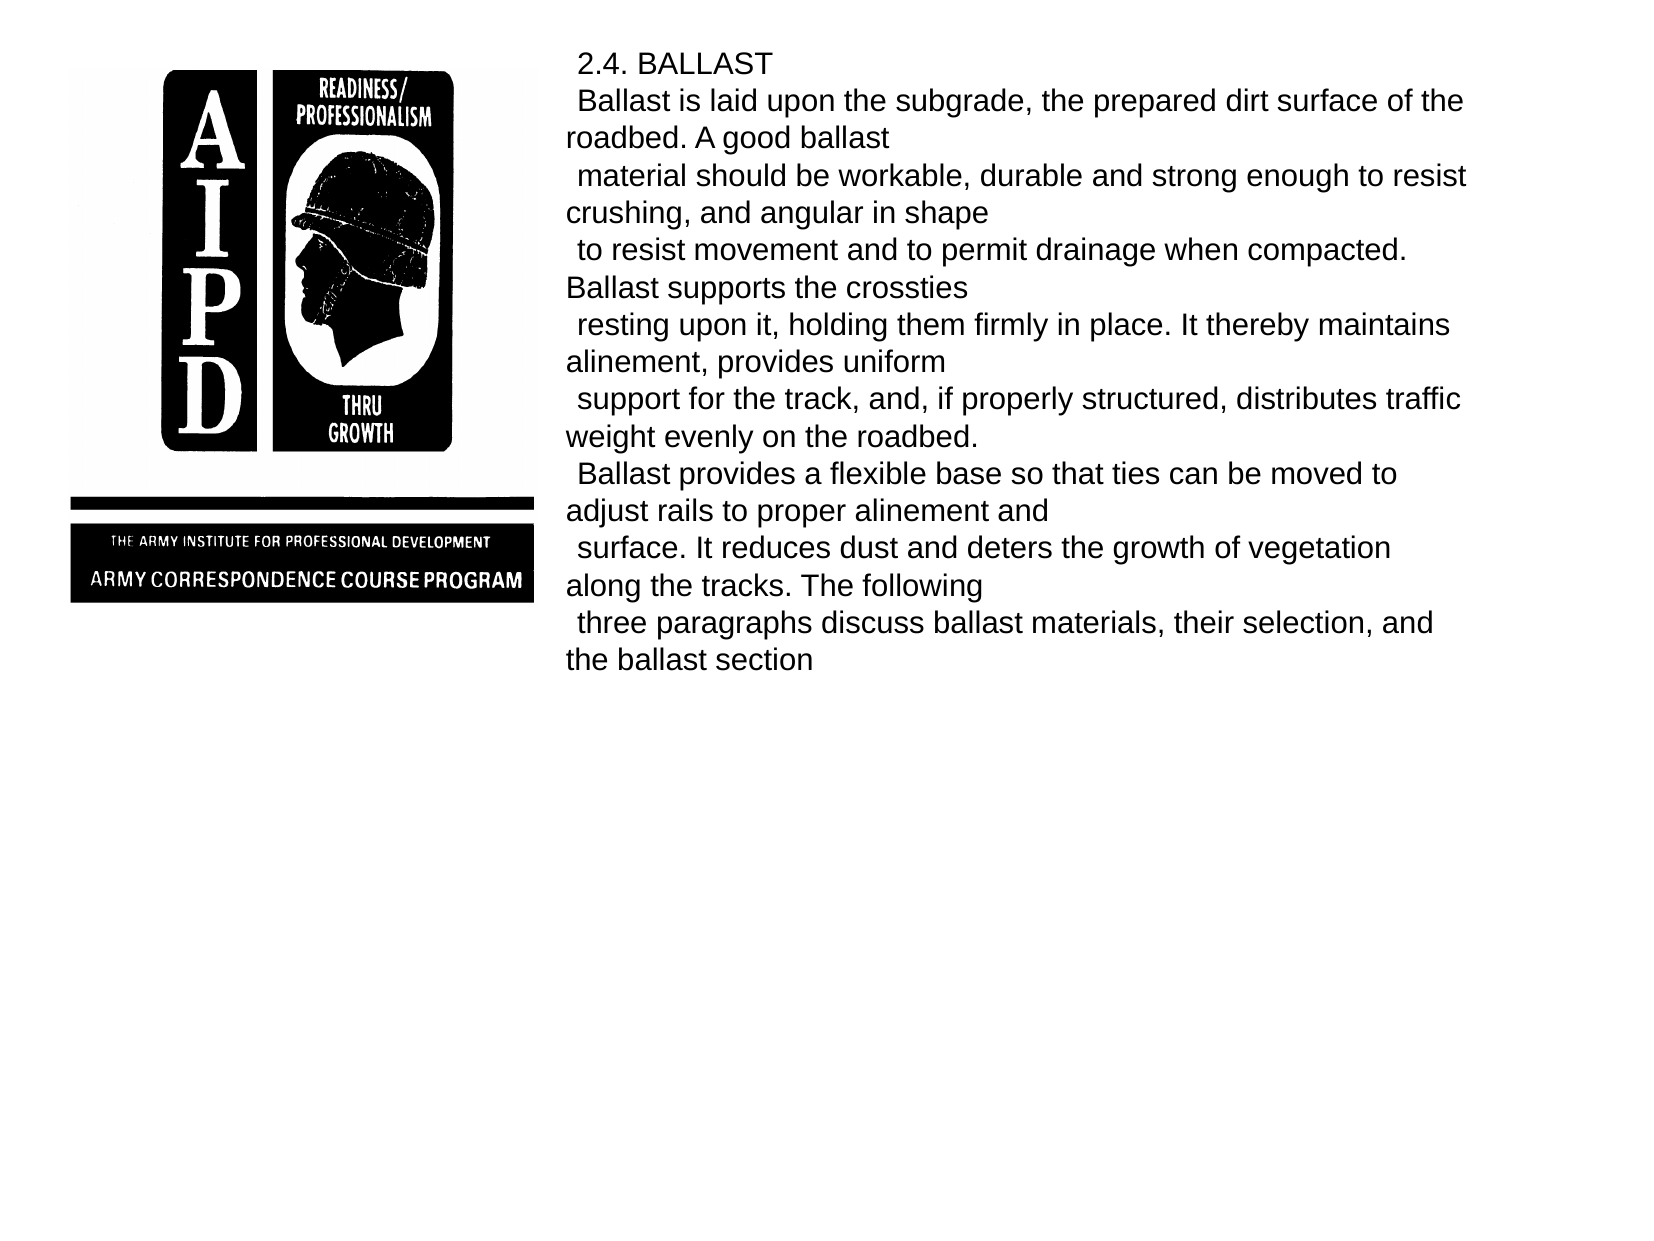

2.4. BALLAST
Ballast is laid upon the subgrade, the prepared dirt surface of the roadbed. A good ballast
material should be workable, durable and strong enough to resist crushing, and angular in shape
to resist movement and to permit drainage when compacted. Ballast supports the crossties
resting upon it, holding them firmly in place. It thereby maintains alinement, provides uniform
support for the track, and, if properly structured, distributes traffic weight evenly on the roadbed.
Ballast provides a flexible base so that ties can be moved to adjust rails to proper alinement and
surface. It reduces dust and deters the growth of vegetation along the tracks. The following
three paragraphs discuss ballast materials, their selection, and the ballast section